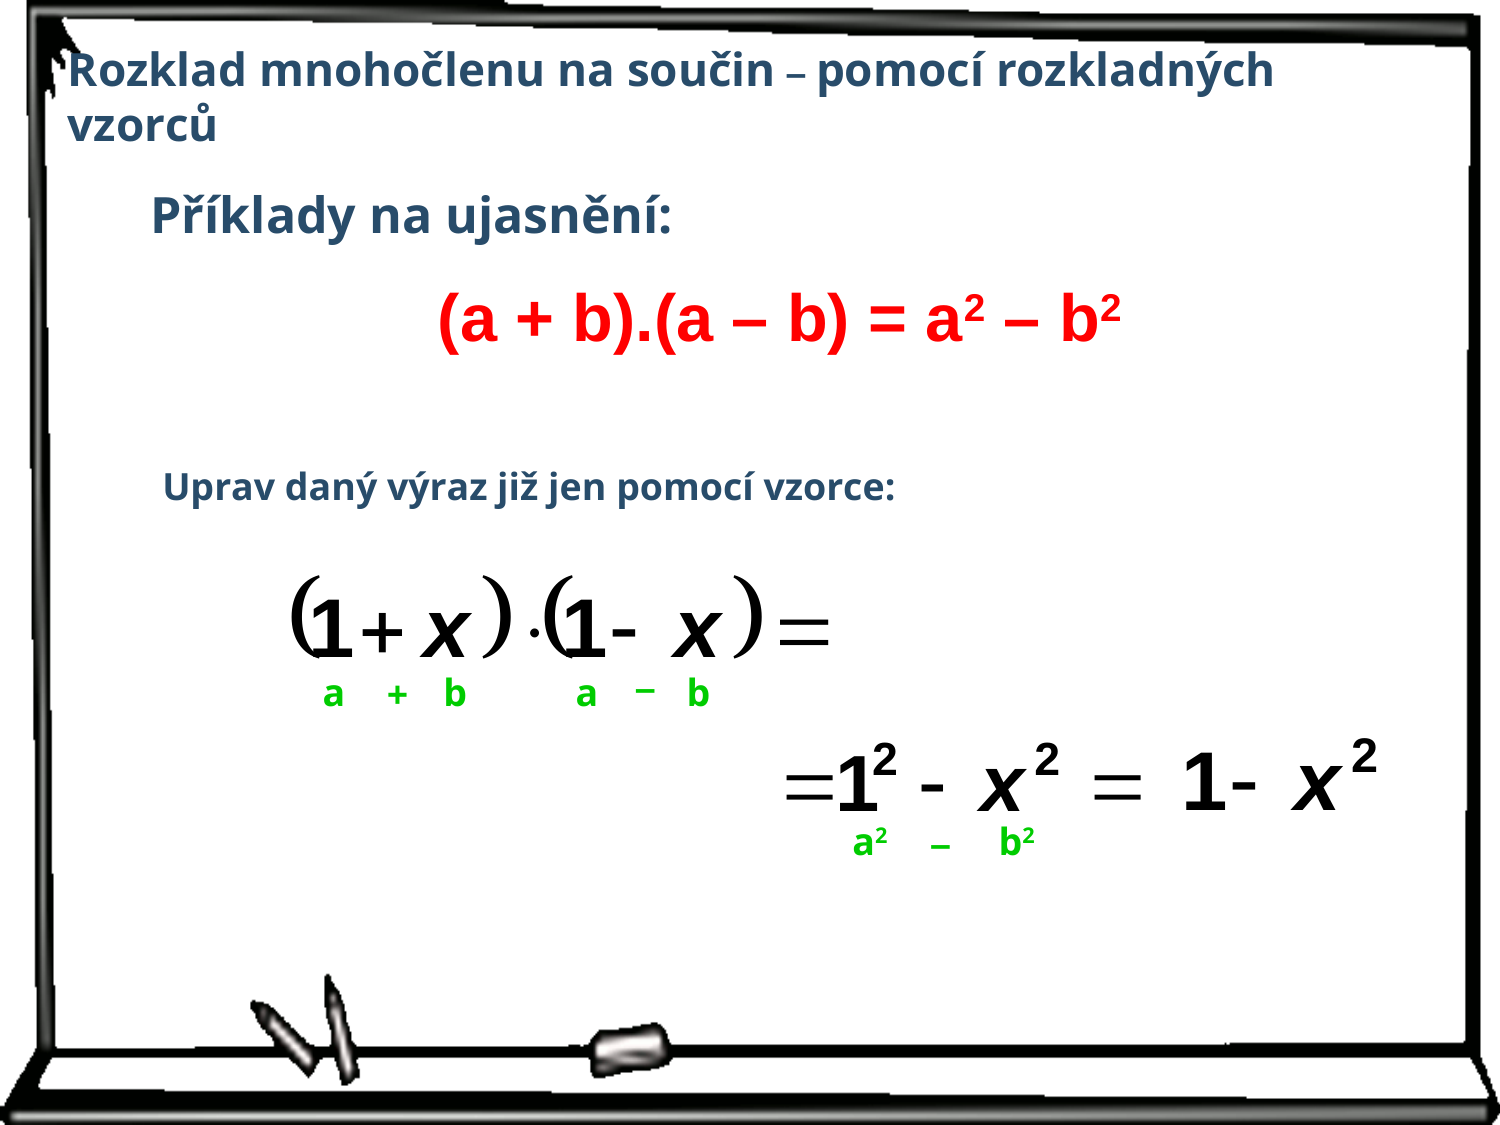

Rozklad mnohočlenu na součin – pomocí rozkladných vzorců
Příklady na ujasnění:
 (a + b).(a – b) = a2 – b2
Uprav daný výraz již jen pomocí vzorce:
–
a
b
a
b
+
a2
b2
–